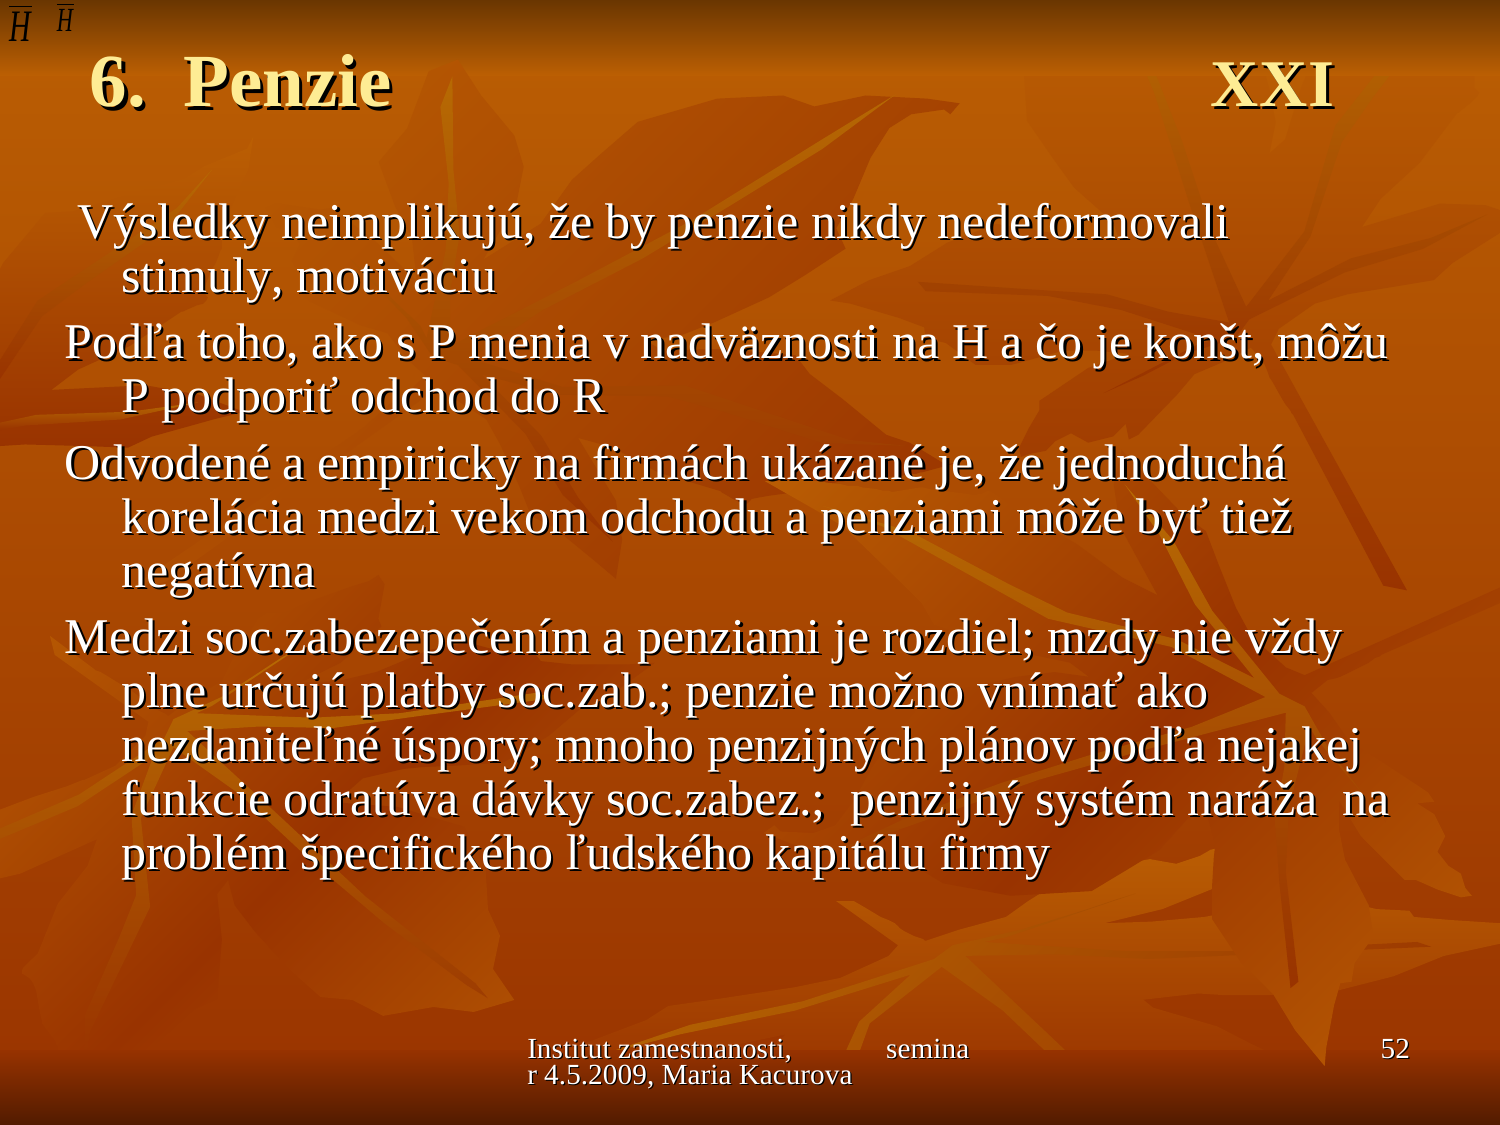

# 6. Penzie XXI
 Výsledky neimplikujú, že by penzie nikdy nedeformovali stimuly, motiváciu
Podľa toho, ako s P menia v nadväznosti na H a čo je konšt, môžu P podporiť odchod do R
Odvodené a empiricky na firmách ukázané je, že jednoduchá korelácia medzi vekom odchodu a penziami môže byť tiež negatívna
Medzi soc.zabezepečením a penziami je rozdiel; mzdy nie vždy plne určujú platby soc.zab.; penzie možno vnímať ako nezdaniteľné úspory; mnoho penzijných plánov podľa nejakej funkcie odratúva dávky soc.zabez.; penzijný systém naráža na problém špecifického ľudského kapitálu firmy
Institut zamestnanosti, seminar 4.5.2009, Maria Kacurova
52